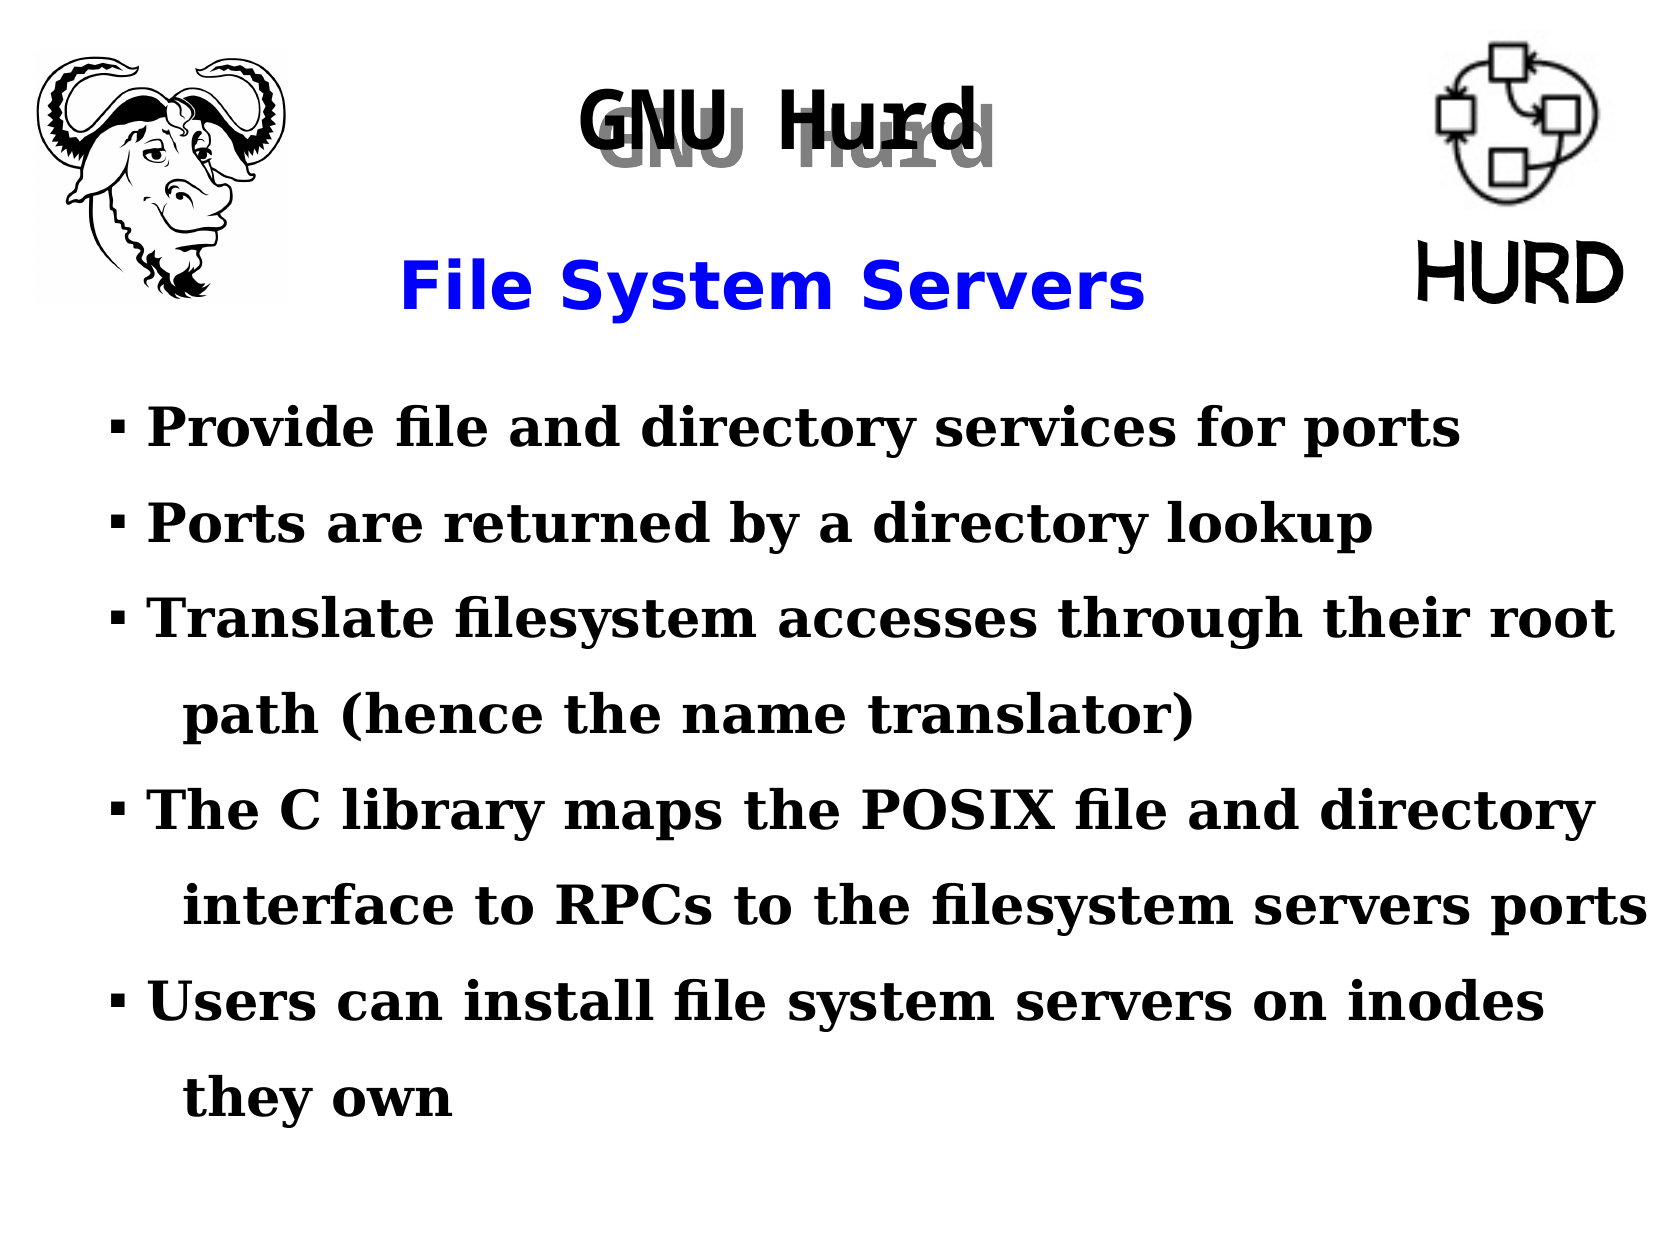

GNU Hurd
File System Servers
Provide file and directory services for ports
Ports are returned by a directory lookup
Translate filesystem accesses through their root path (hence the name translator)
The C library maps the POSIX file and directory interface to RPCs to the filesystem servers ports
Users can install file system servers on inodes they own